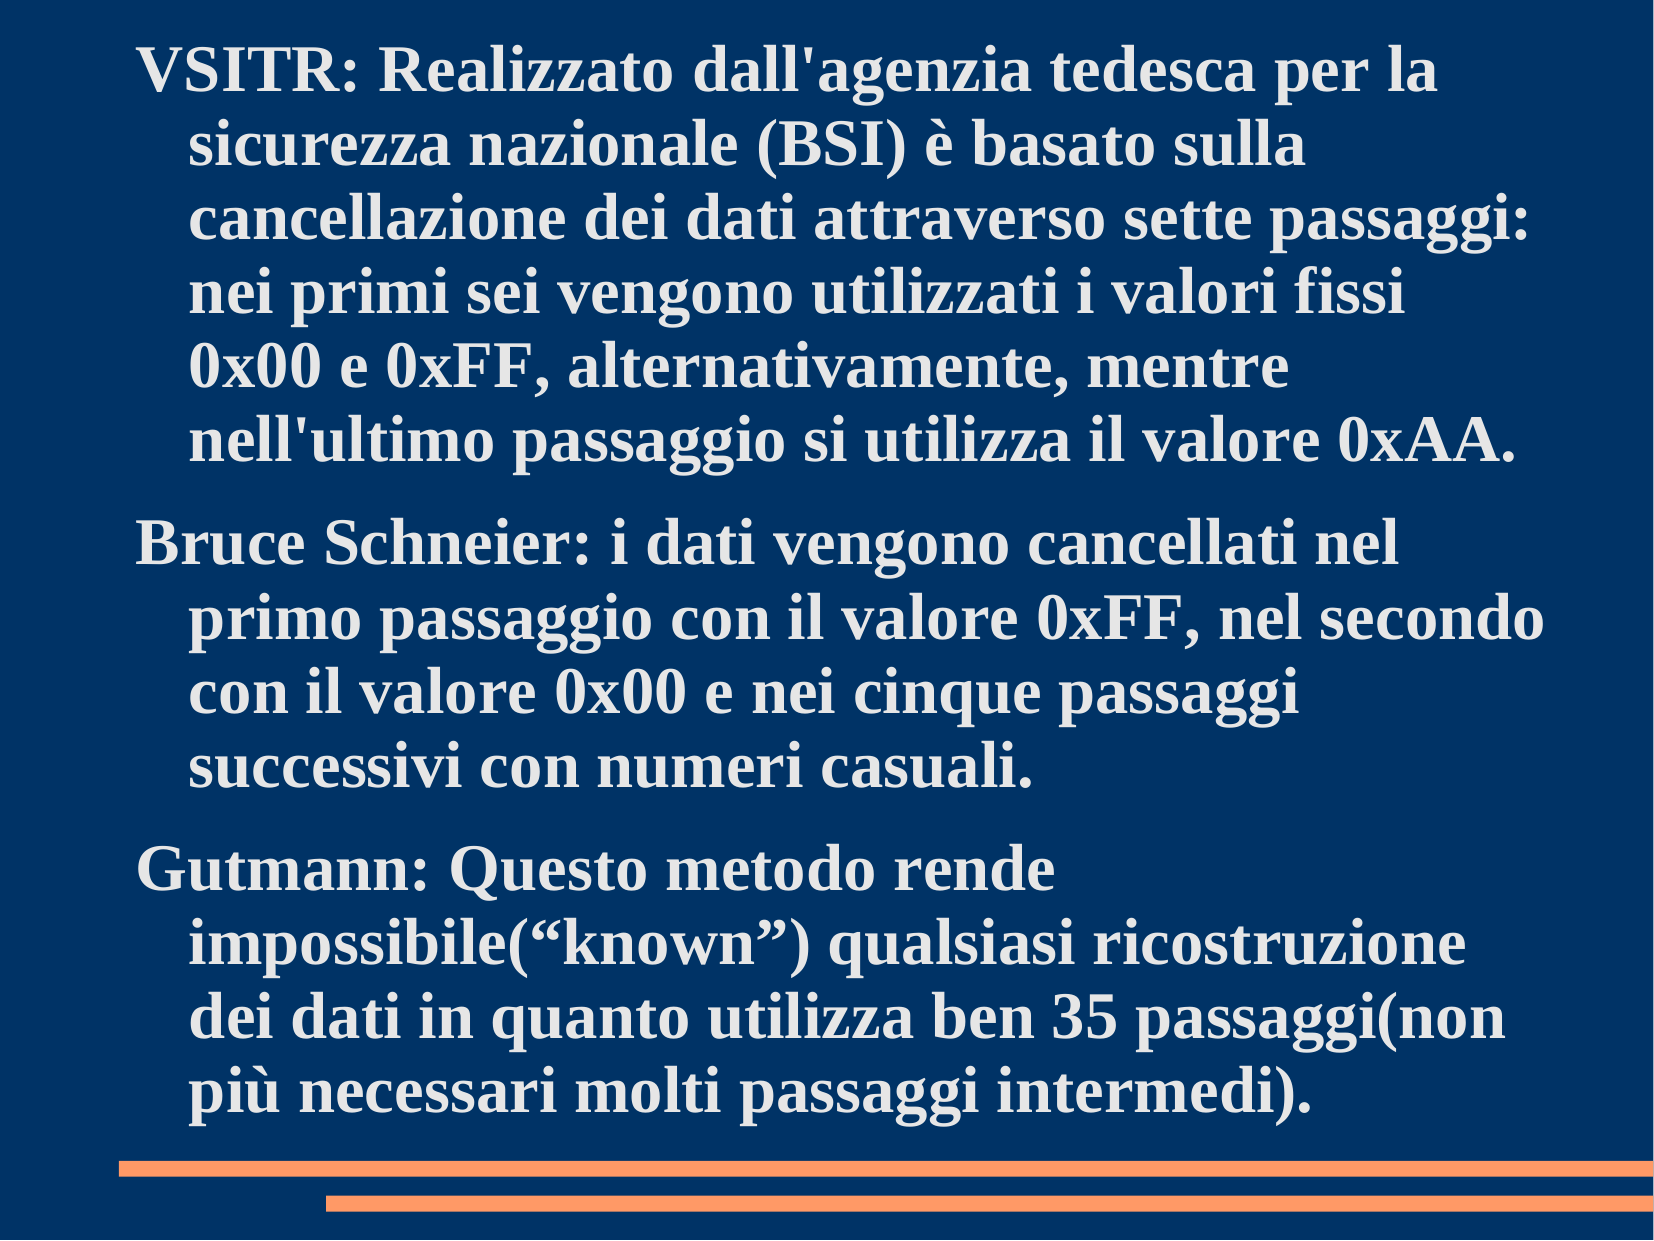

# VSITR: Realizzato dall'agenzia tedesca per la sicurezza nazionale (BSI) è basato sulla cancellazione dei dati attraverso sette passaggi: nei primi sei vengono utilizzati i valori fissi 0x00 e 0xFF, alternativamente, mentre nell'ultimo passaggio si utilizza il valore 0xAA.
Bruce Schneier: i dati vengono cancellati nel primo passaggio con il valore 0xFF, nel secondo con il valore 0x00 e nei cinque passaggi successivi con numeri casuali.
Gutmann: Questo metodo rende impossibile(“known”) qualsiasi ricostruzione dei dati in quanto utilizza ben 35 passaggi(non più necessari molti passaggi intermedi).